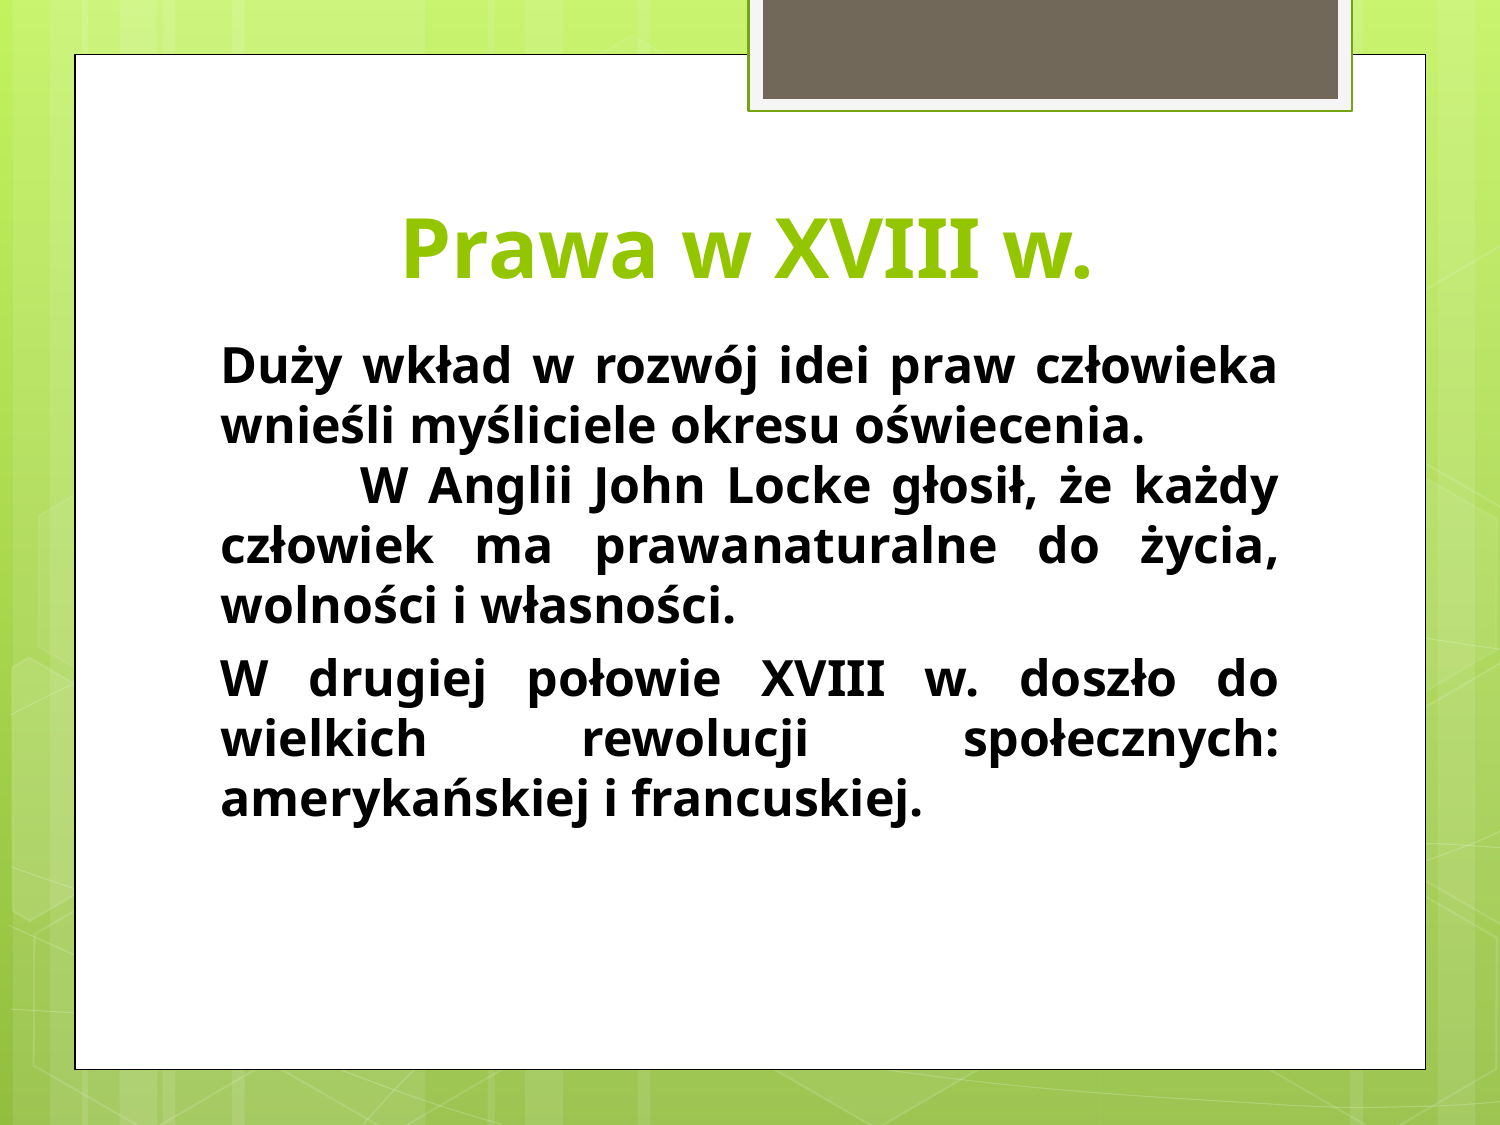

# Prawa w XVIII w.
Duży wkład w rozwój idei praw człowieka wnieśli myśliciele okresu oświecenia. W Anglii John Locke głosił, że każdy człowiek ma prawanaturalne do życia, wolności i własności.
W drugiej połowie XVIII w. doszło do wielkich rewolucji społecznych: amerykańskiej i francuskiej.